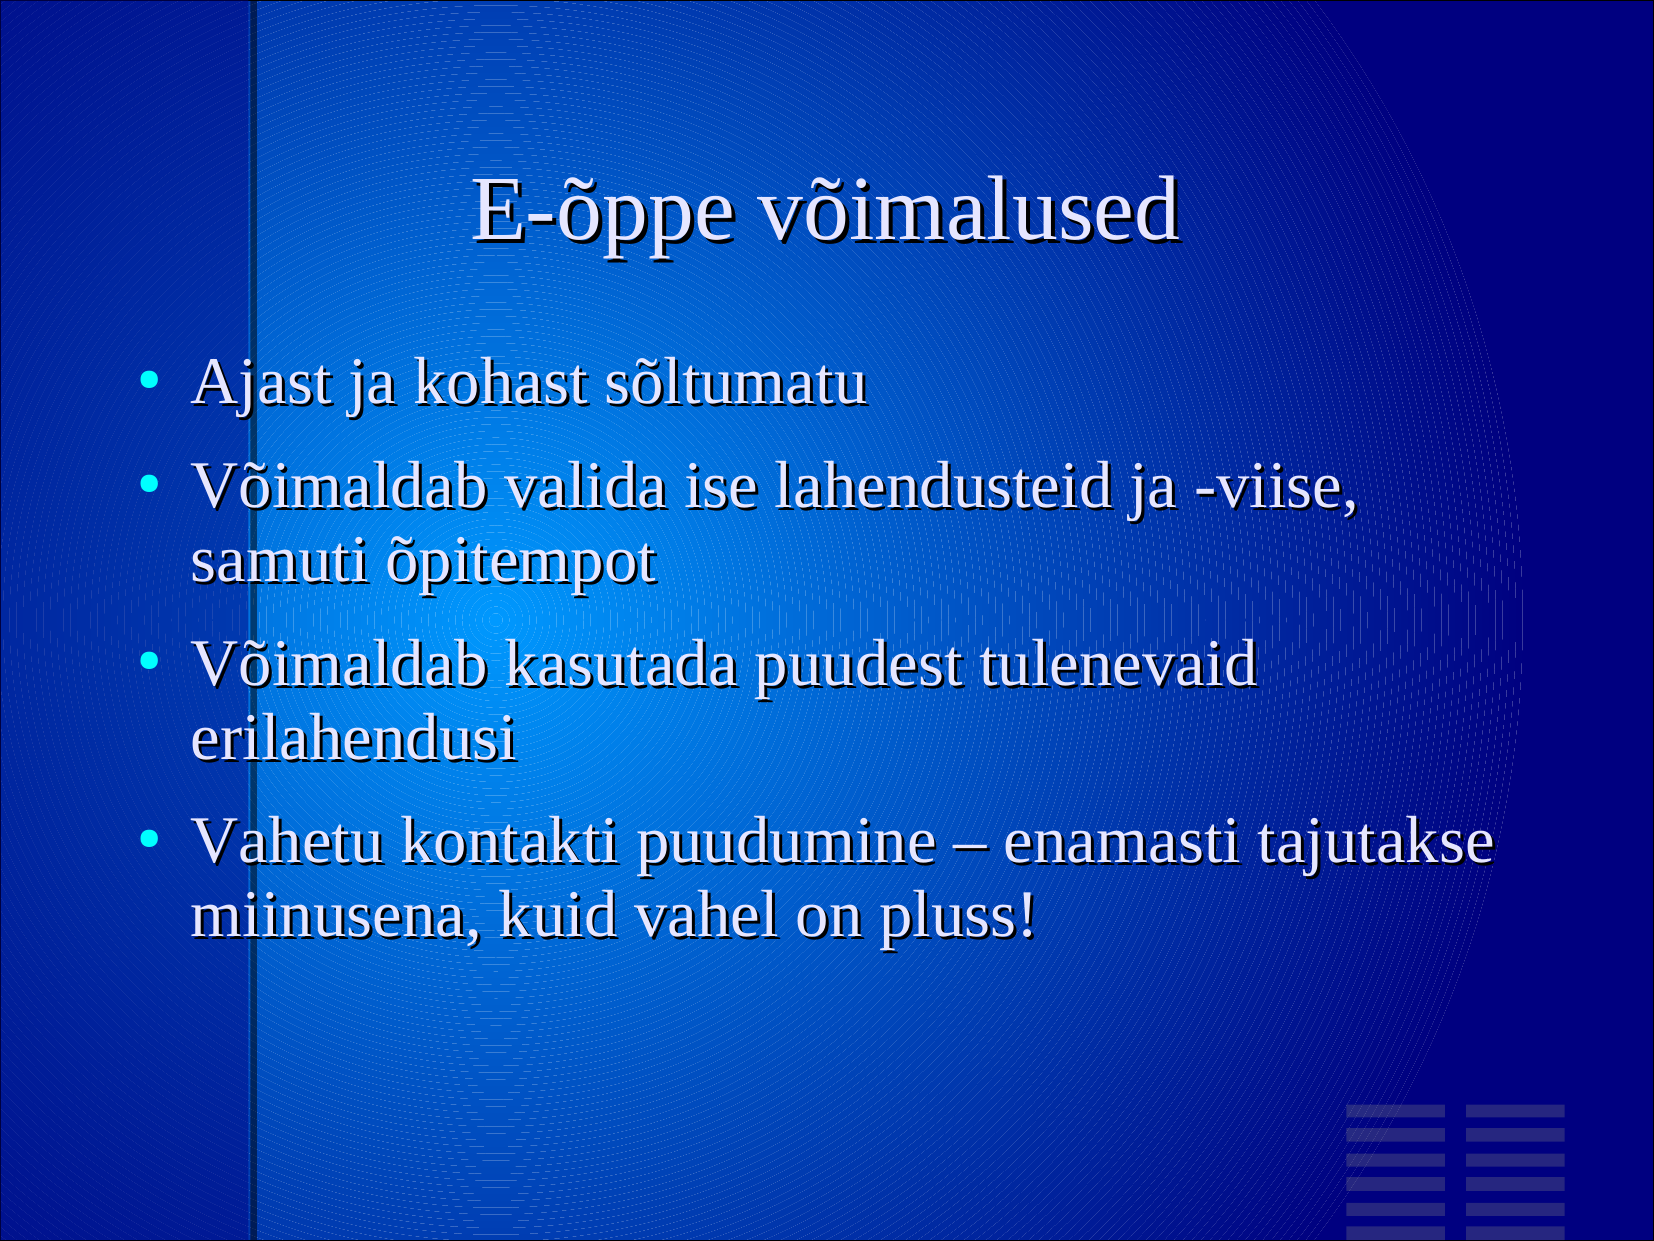

# E-õppe võimalused
Ajast ja kohast sõltumatu
Võimaldab valida ise lahendusteid ja -viise, samuti õpitempot
Võimaldab kasutada puudest tulenevaid erilahendusi
Vahetu kontakti puudumine – enamasti tajutakse miinusena, kuid vahel on pluss!